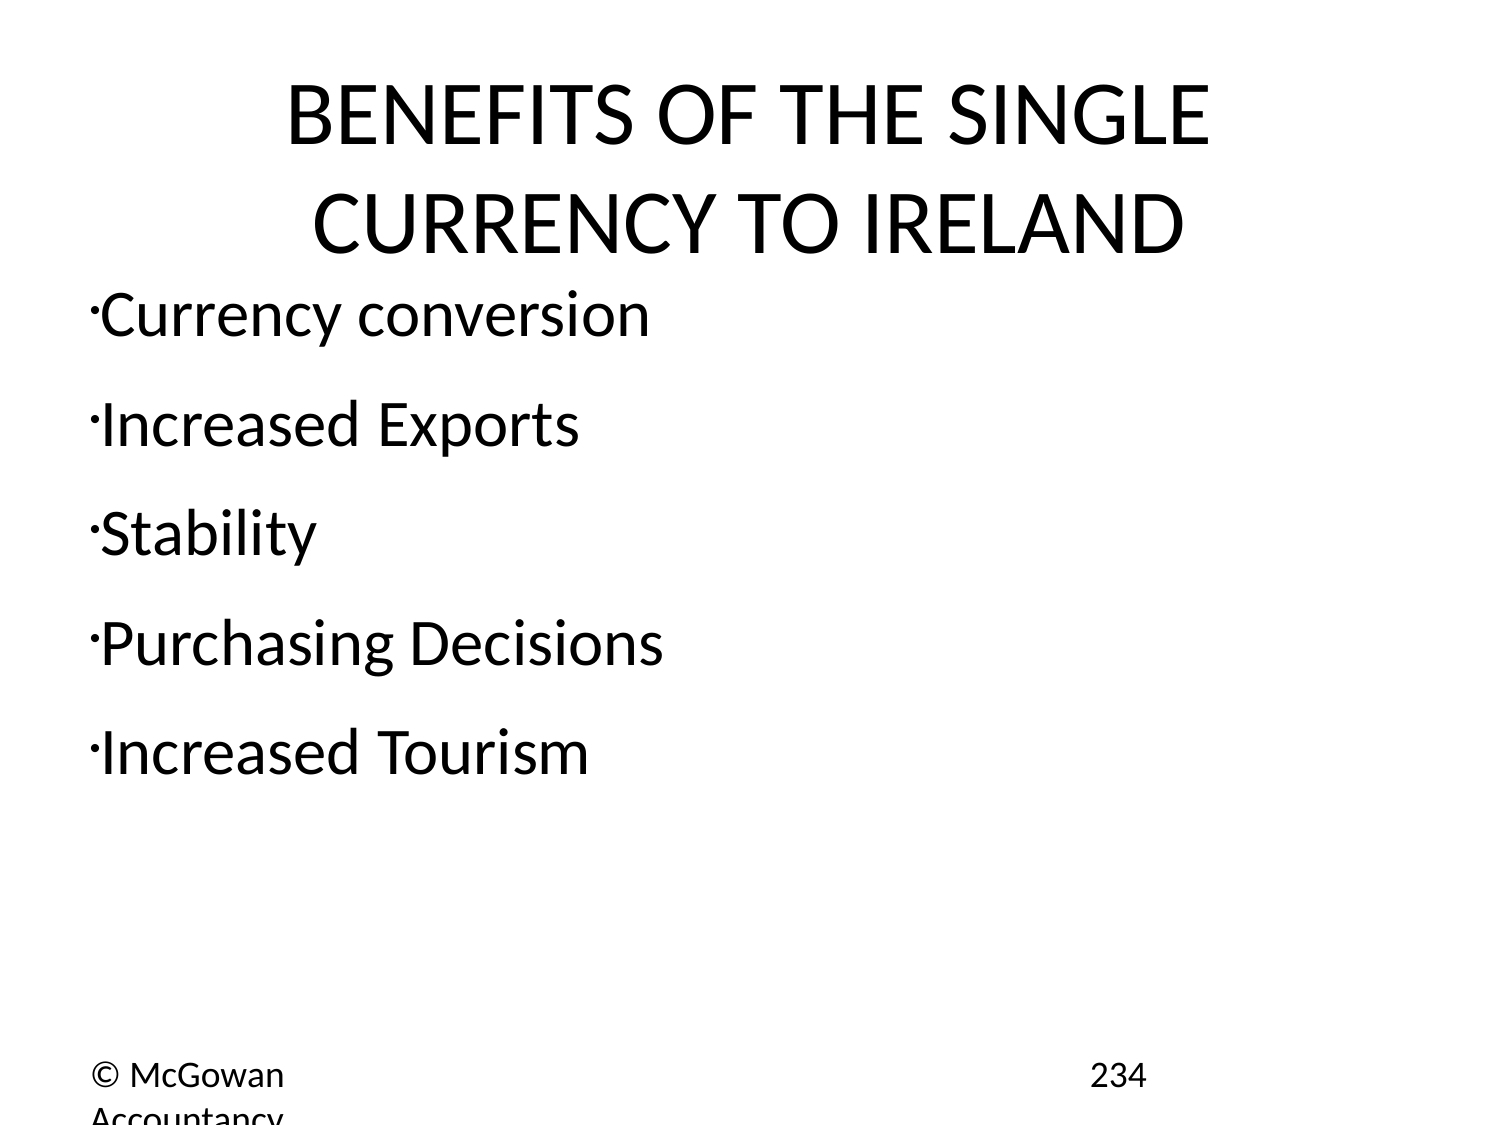

# BENEFITS OF THE SINGLE CURRENCY TO IRELAND
Currency conversion
Increased Exports
Stability
Purchasing Decisions
Increased Tourism
© McGowan Accountancy Services
234